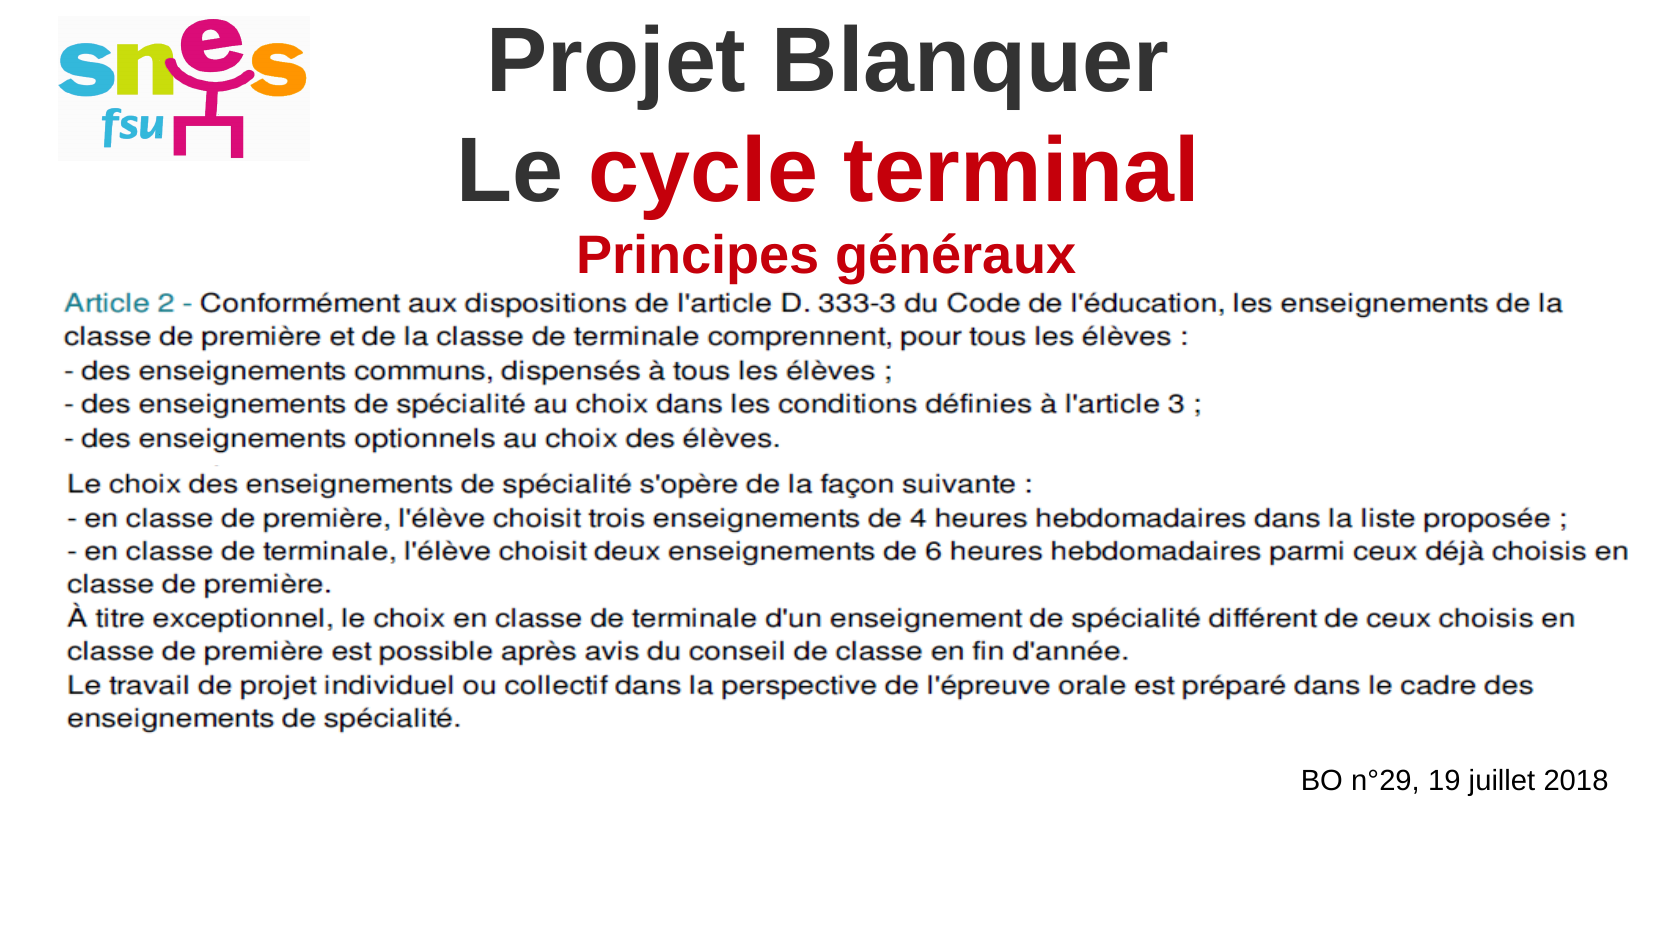

# Projet Blanquer Le cycle terminal
Principes généraux
BO n°29, 19 juillet 2018